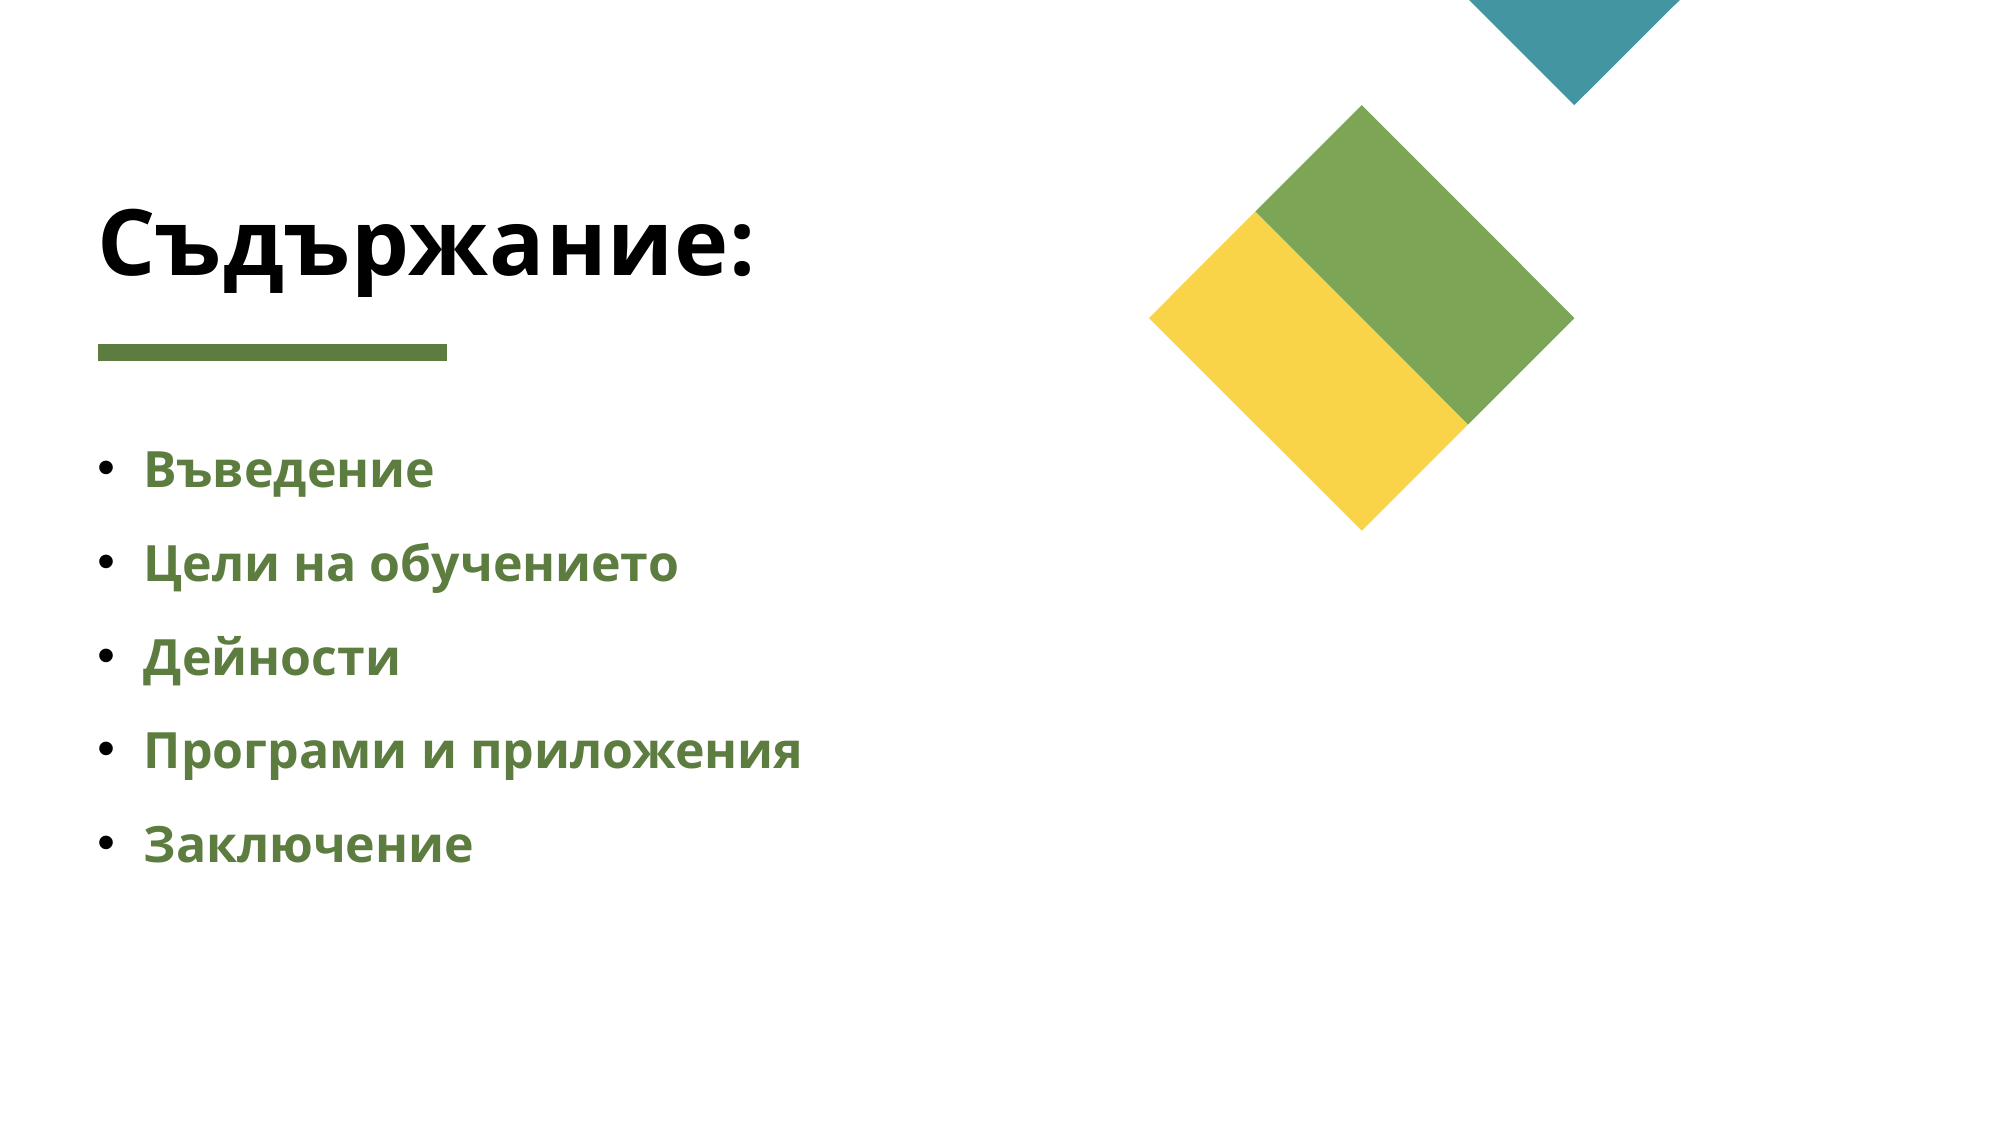

# Съдържание:
Въведение
Цели на обучението
Дейности
Програми и приложения
Заключение